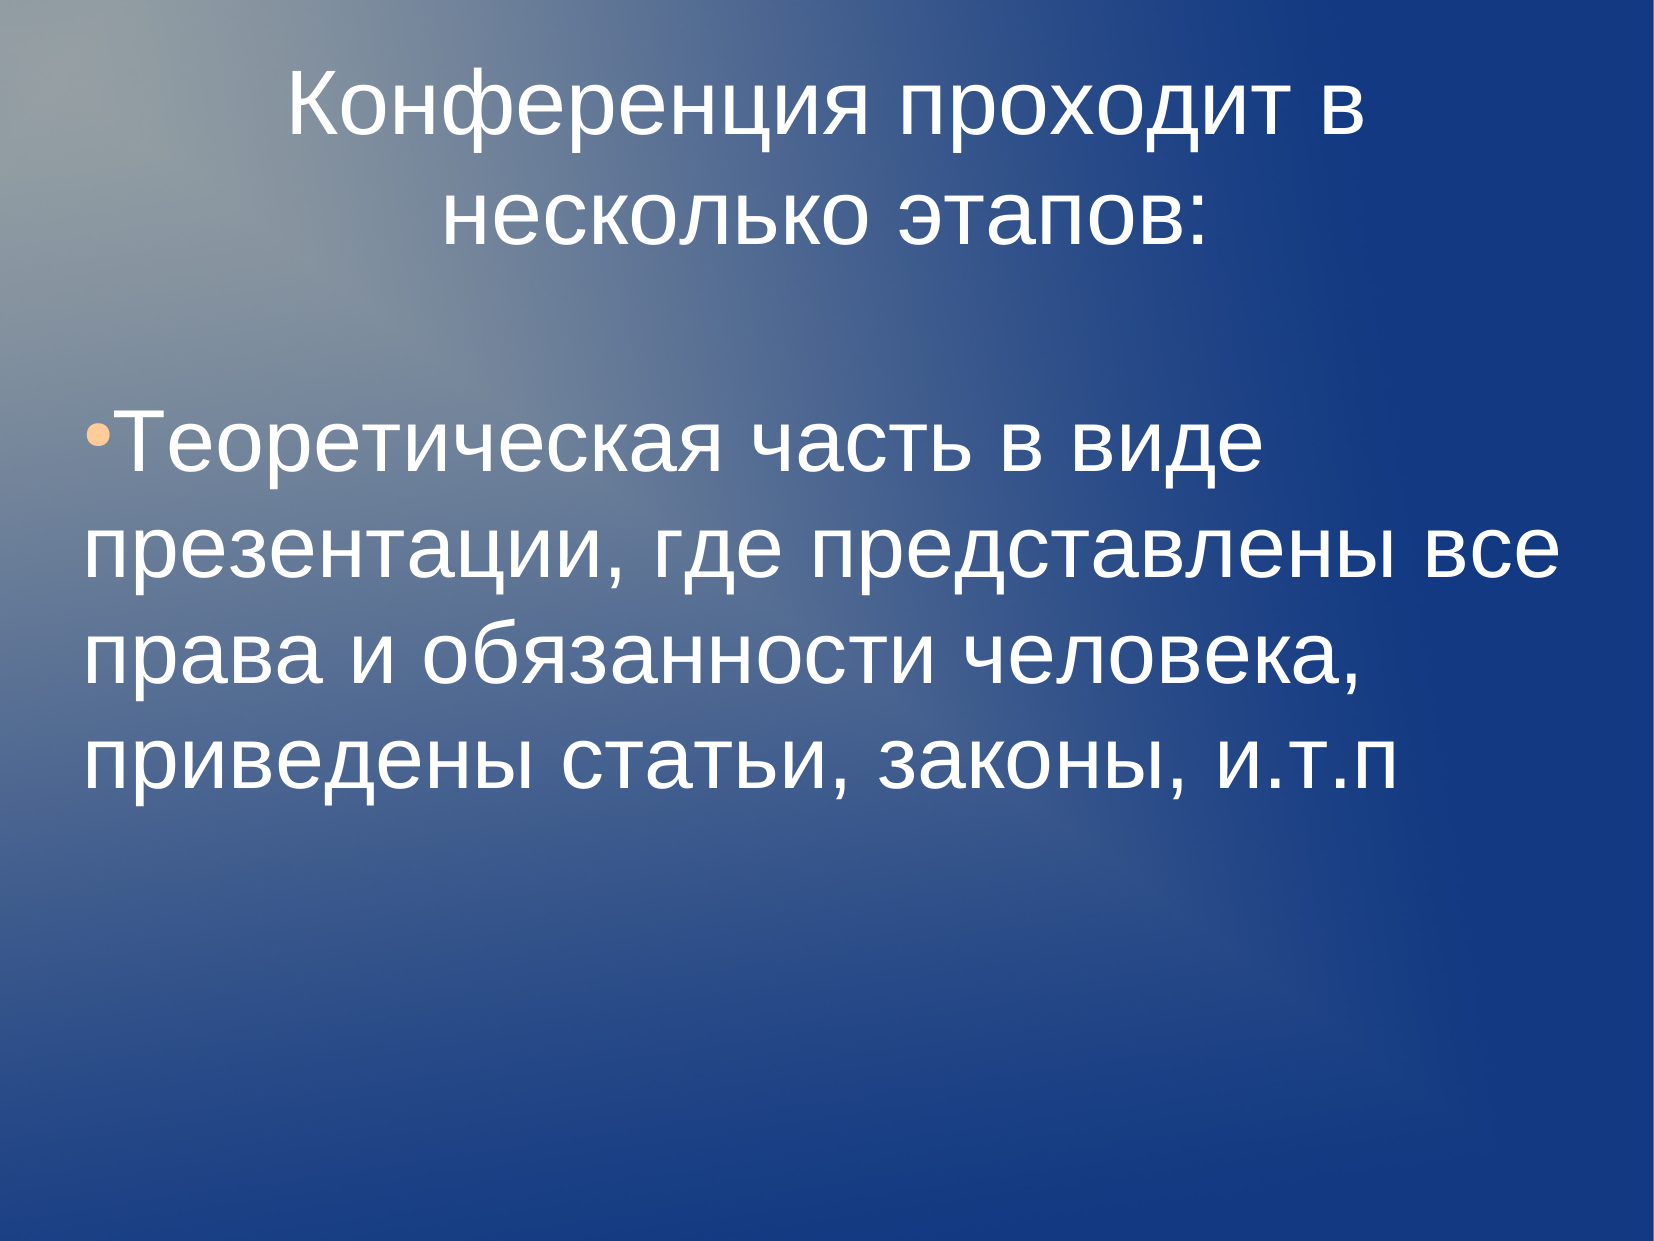

# Конференция проходит в несколько этапов:
Теоретическая часть в виде презентации, где представлены все права и обязанности человека, приведены статьи, законы, и.т.п